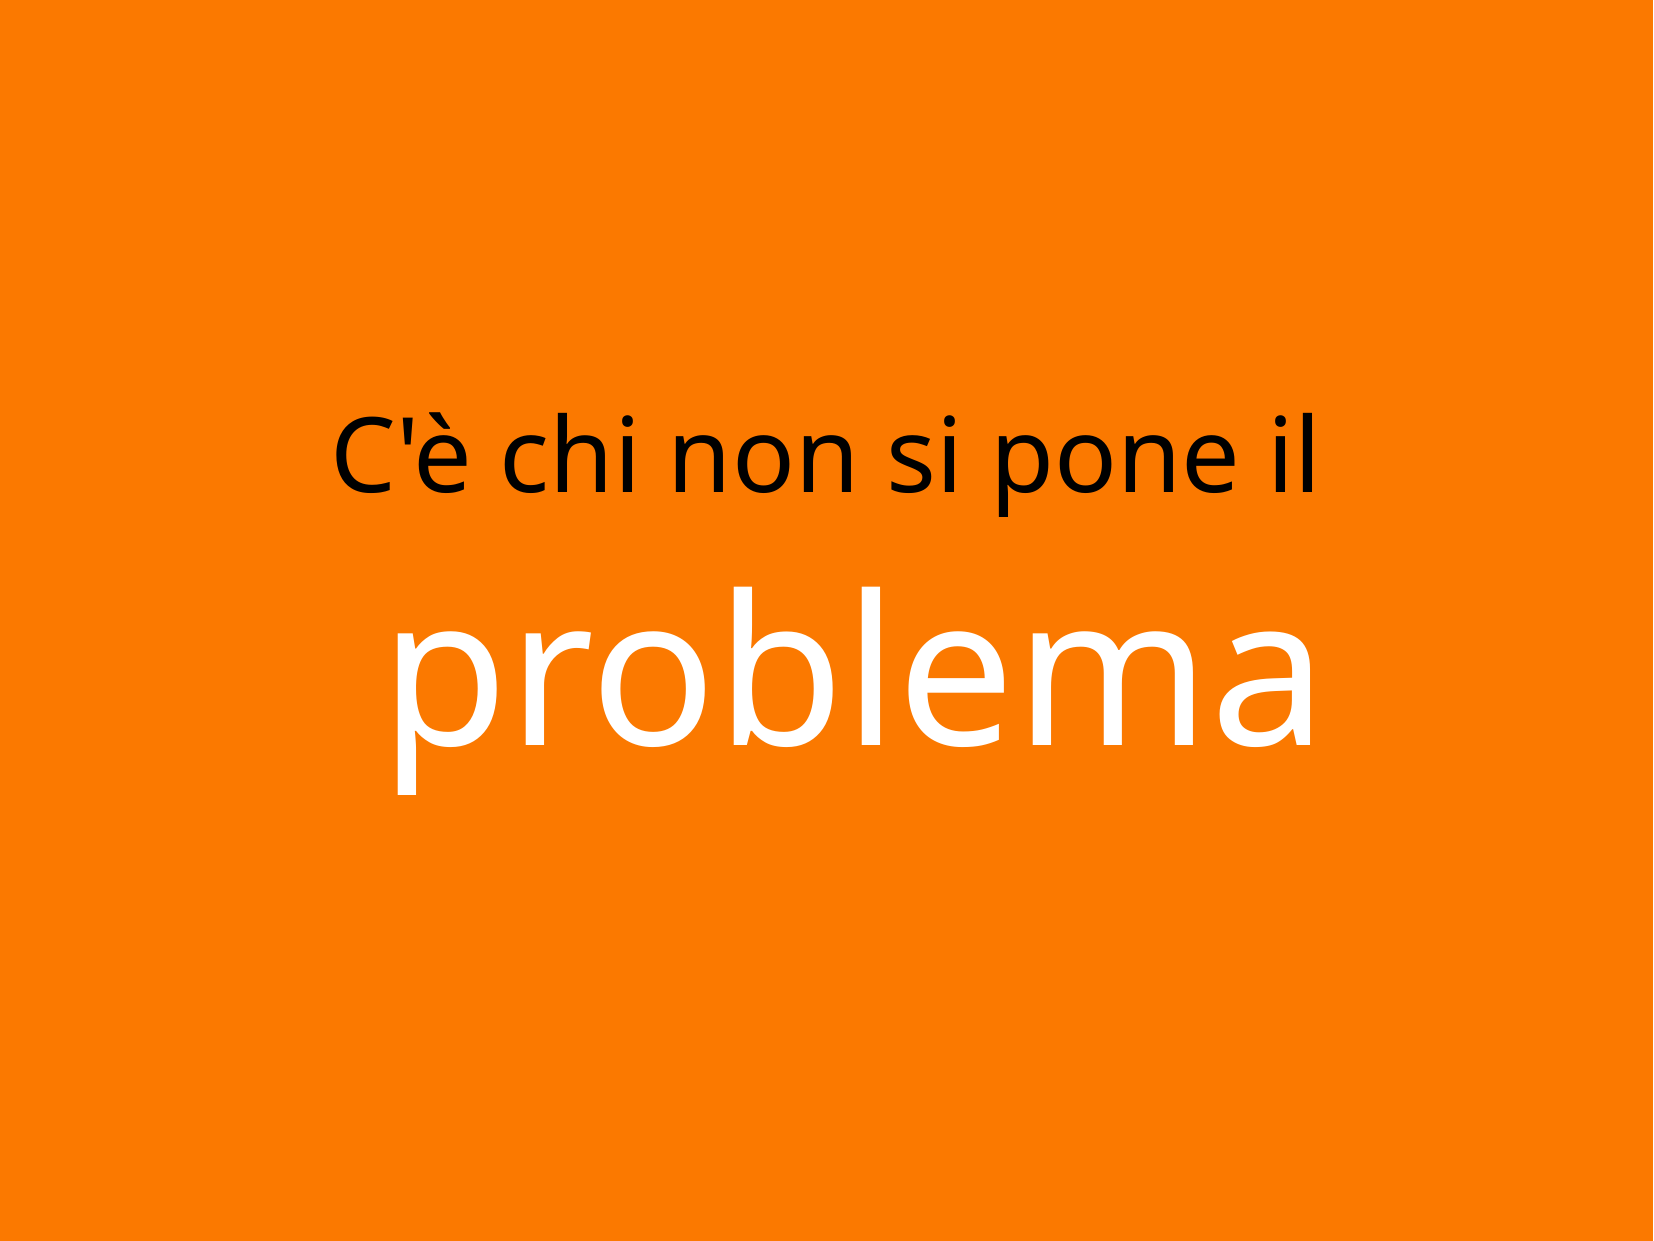

C'è chi non si pone il
 problema